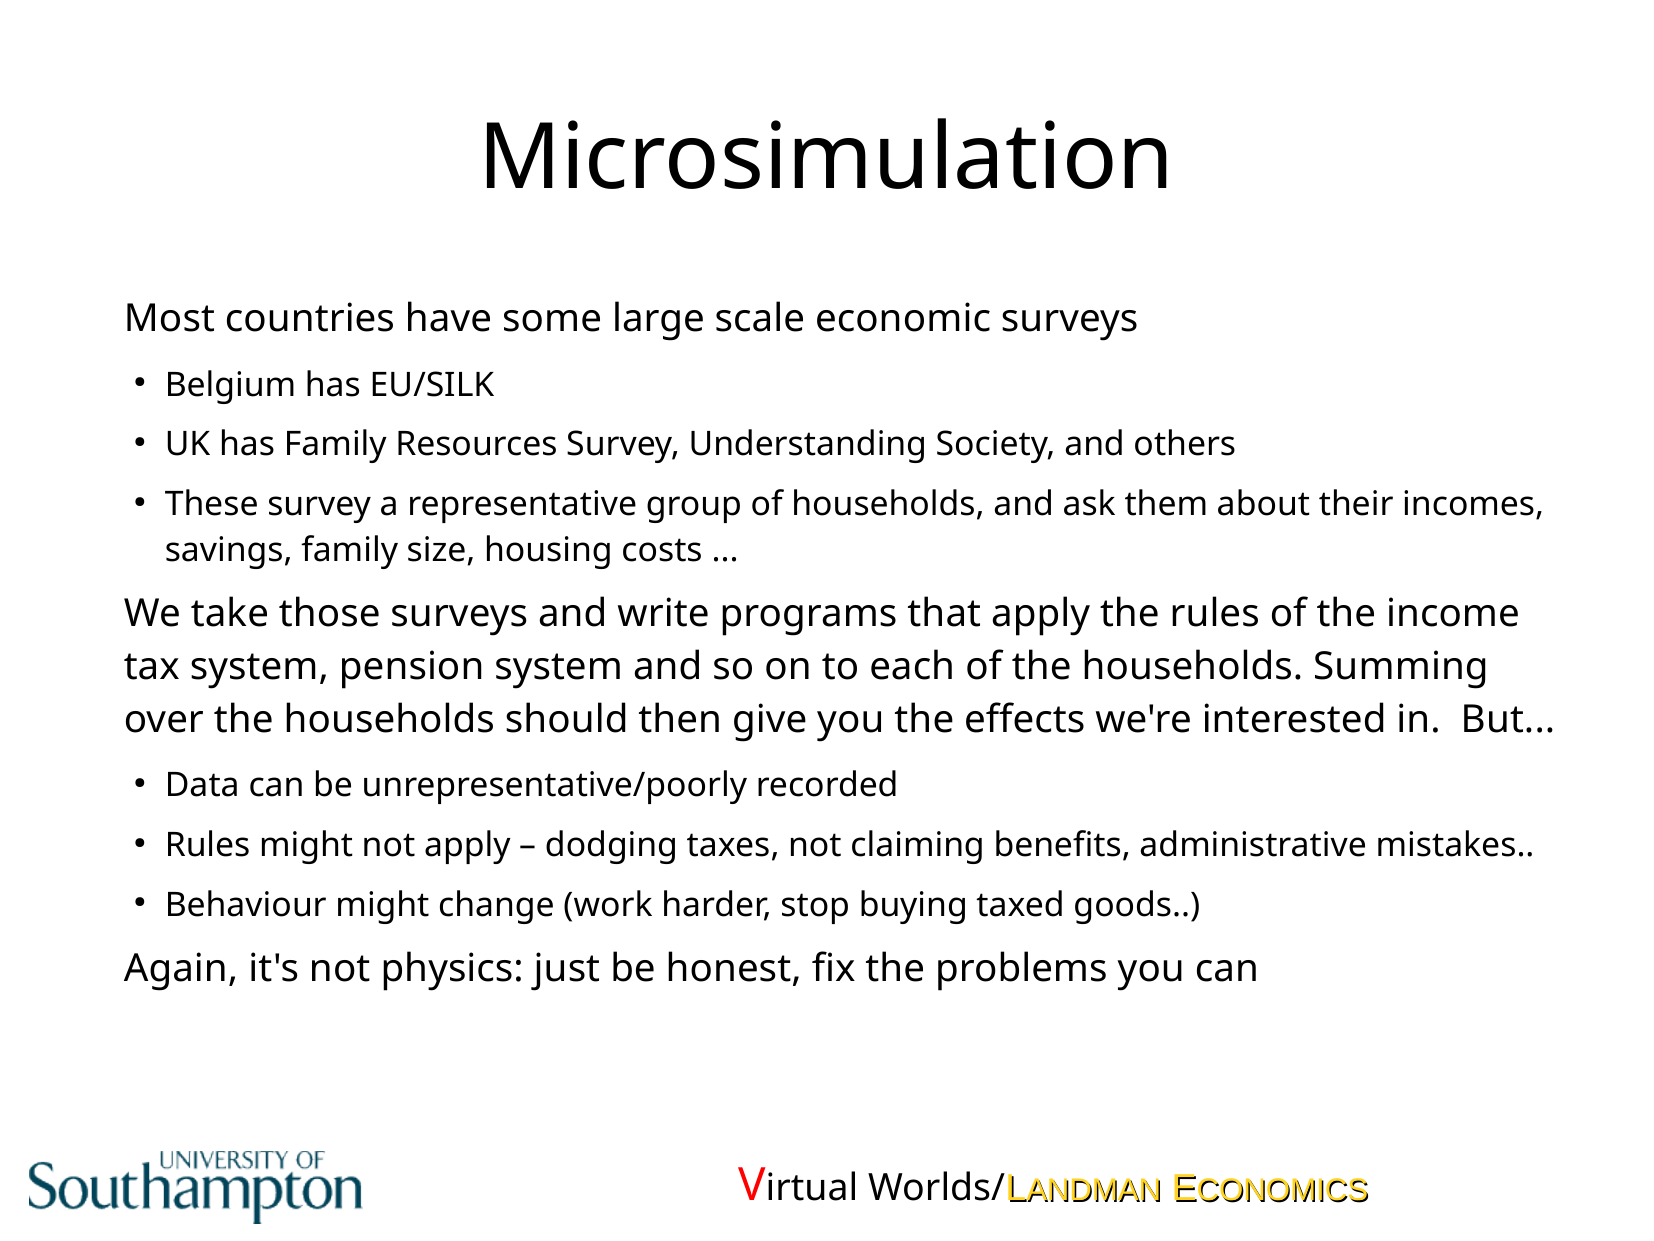

# Microsimulation
Most countries have some large scale economic surveys
Belgium has EU/SILK
UK has Family Resources Survey, Understanding Society, and others
These survey a representative group of households, and ask them about their incomes, savings, family size, housing costs ...
We take those surveys and write programs that apply the rules of the income tax system, pension system and so on to each of the households. Summing over the households should then give you the effects we're interested in. But...
Data can be unrepresentative/poorly recorded
Rules might not apply – dodging taxes, not claiming benefits, administrative mistakes..
Behaviour might change (work harder, stop buying taxed goods..)
Again, it's not physics: just be honest, fix the problems you can